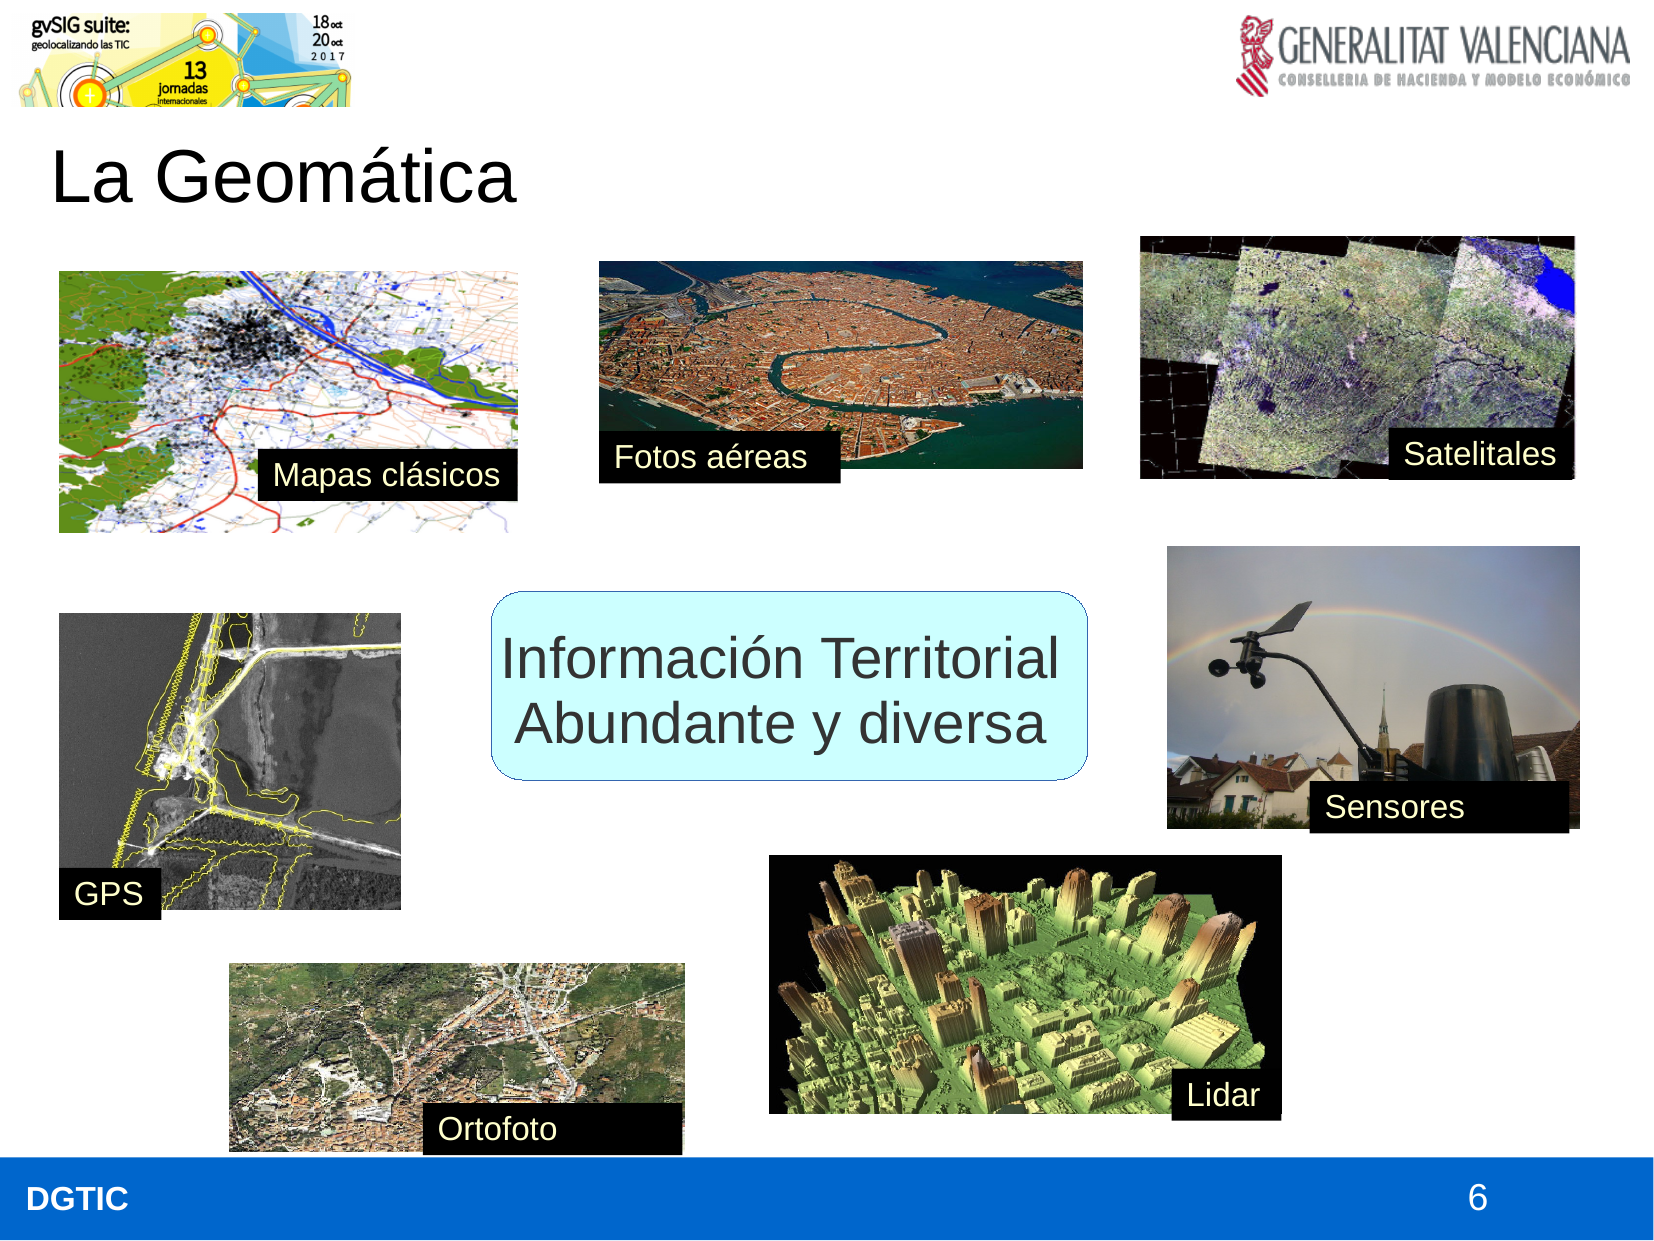

# La Geomática
Satelitales
Fotos aéreas
Mapas clásicos
Sensores
Información Territorial
Abundante y diversa
GPS
Lidar
Ortofoto